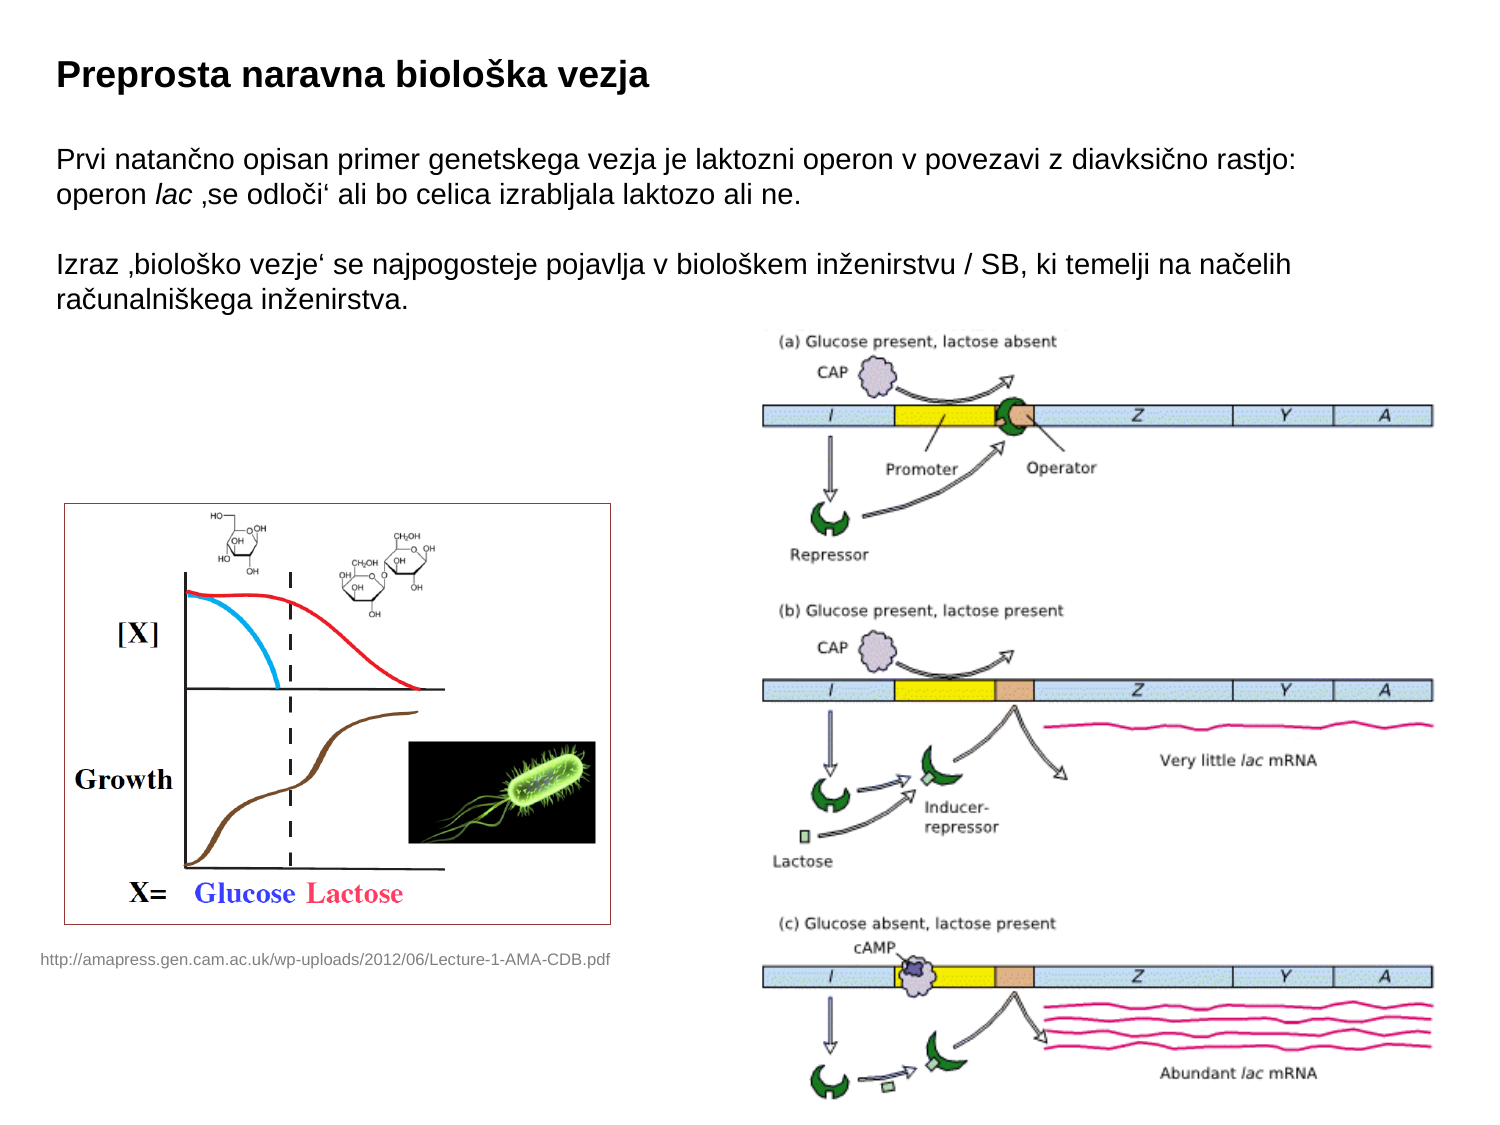

Preprosta naravna biološka vezja
Prvi natančno opisan primer genetskega vezja je laktozni operon v povezavi z diavksično rastjo:
operon lac ‚se odloči‘ ali bo celica izrabljala laktozo ali ne.
Izraz ‚biološko vezje‘ se najpogosteje pojavlja v biološkem inženirstvu / SB, ki temelji na načelih računalniškega inženirstva.
http://amapress.gen.cam.ac.uk/wp-uploads/2012/06/Lecture-1-AMA-CDB.pdf